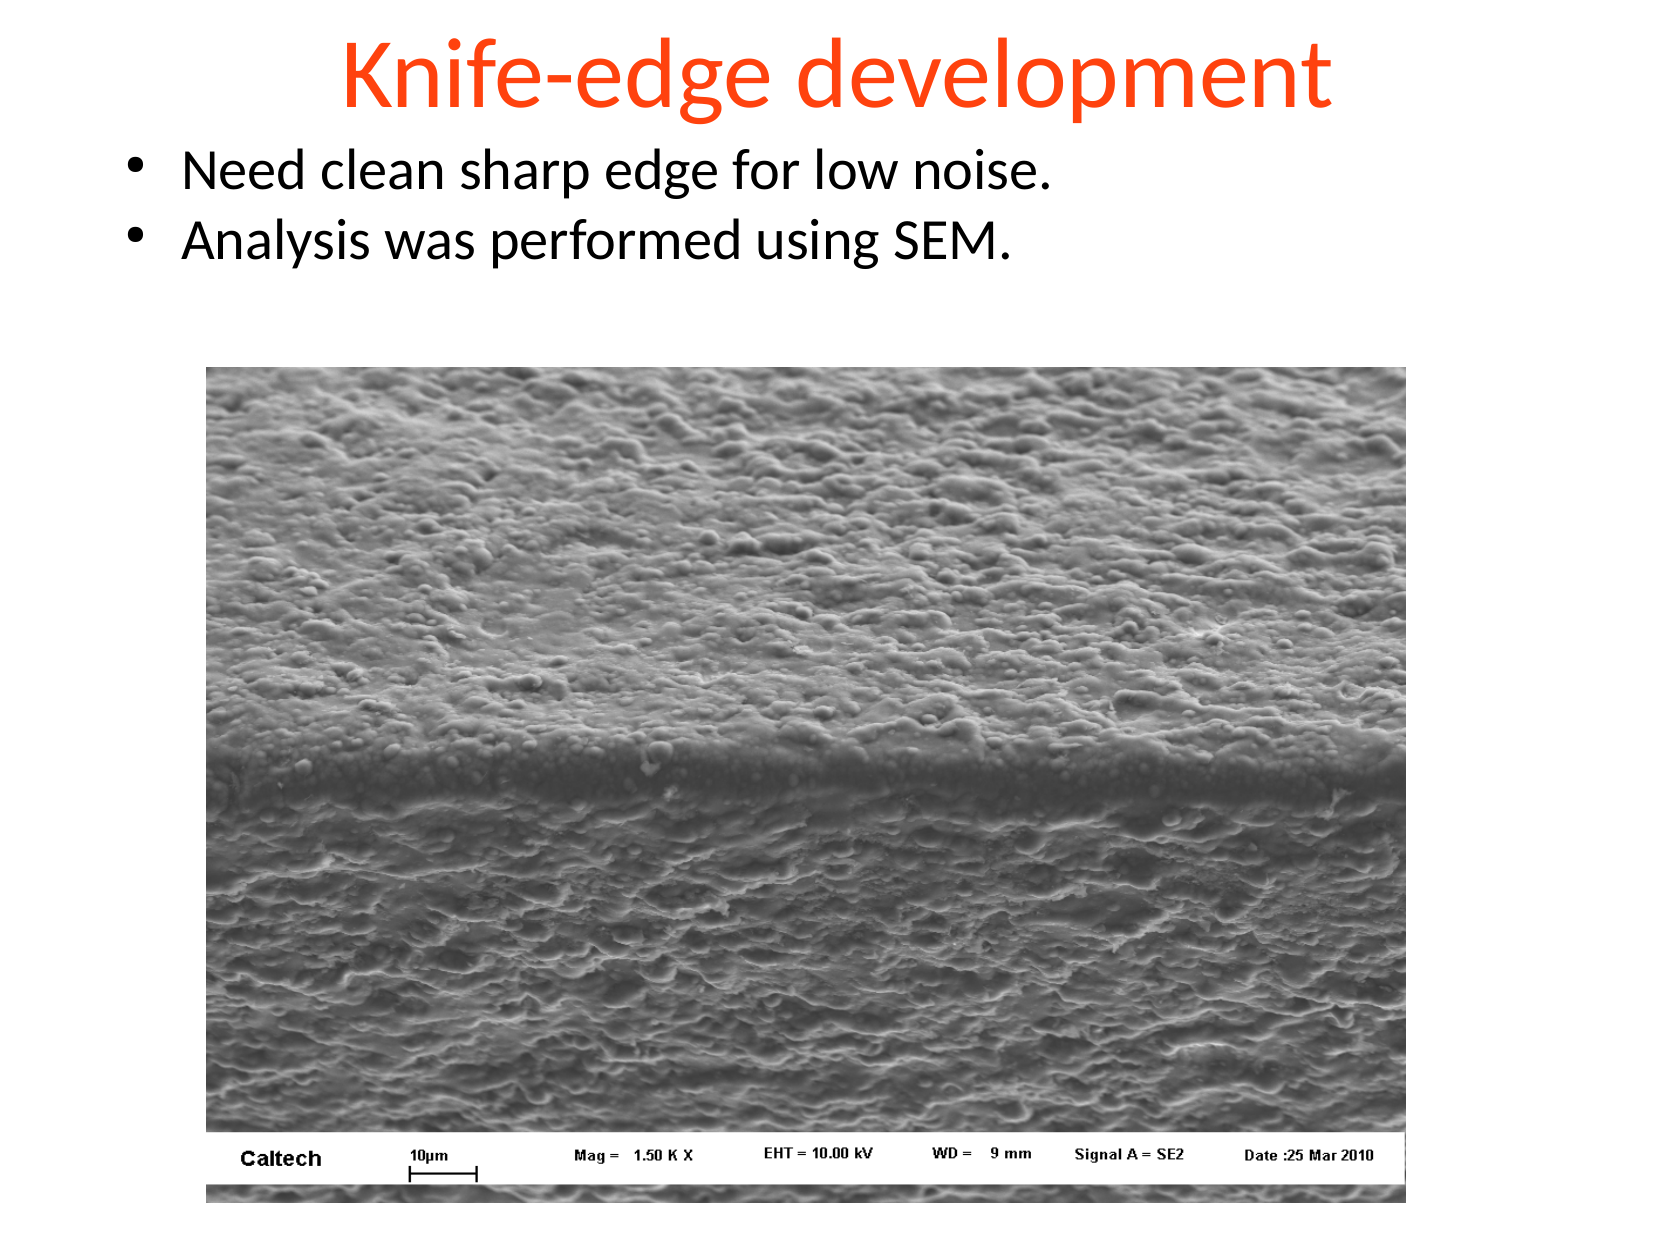

Knife-edge development
Need clean sharp edge for low noise.
Analysis was performed using SEM.